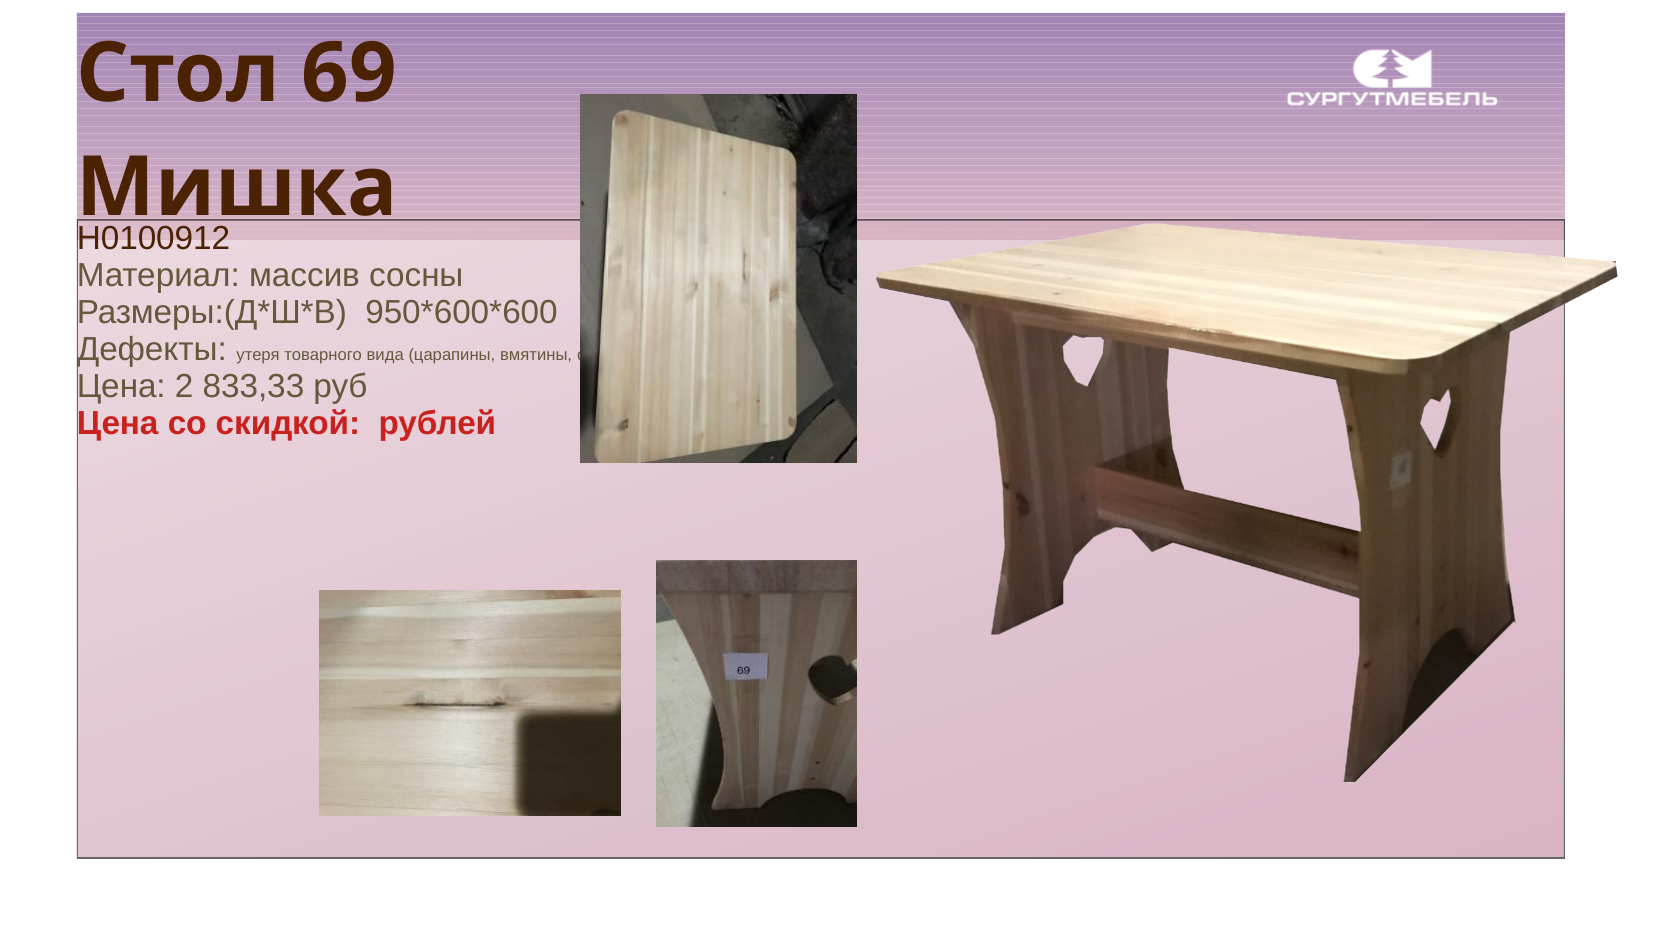

# Стол 69 Мишка
Н0100912
Материал: массив сосны
Размеры:(Д*Ш*В) 950*600*600
Дефекты: утеря товарного вида (царапины, вмятины, сколы
Цена: 2 833,33 руб
Цена со скидкой: рублей